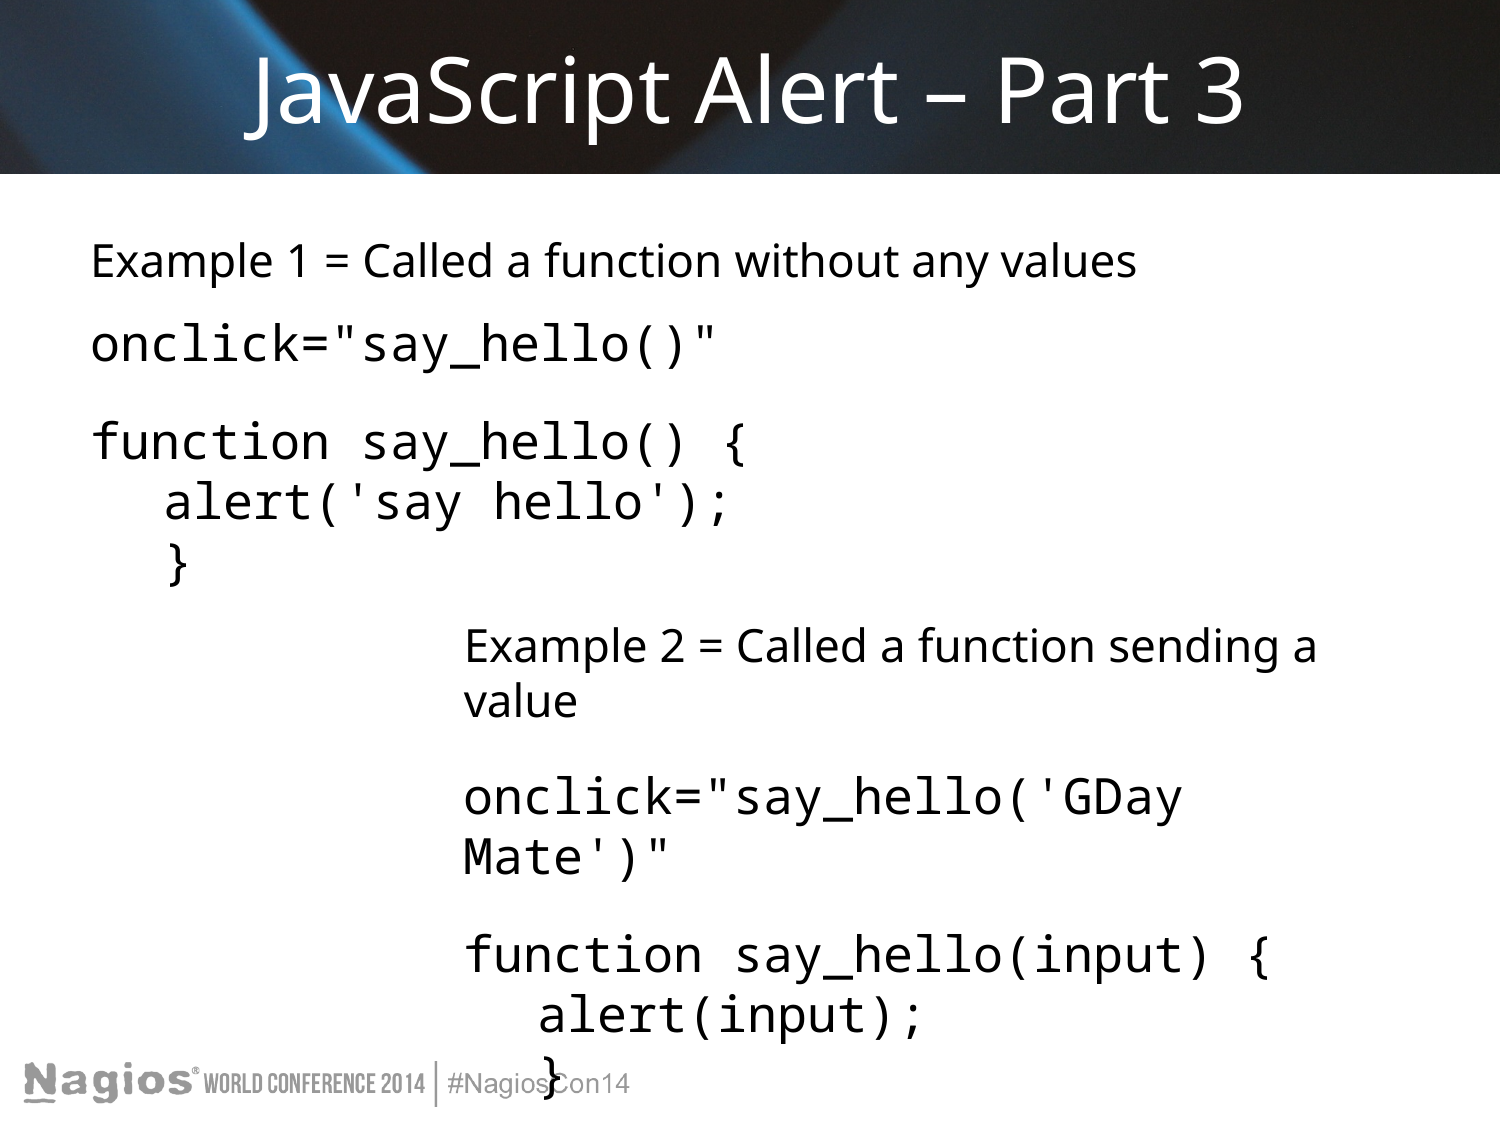

# JavaScript Alert – Part 3
Example 1 = Called a function without any values
onclick="say_hello()"
function say_hello() {
	alert('say hello');
	}
Example 2 = Called a function sending a value
onclick="say_hello('GDay Mate')"
function say_hello(input) {
 	alert(input);
 	}